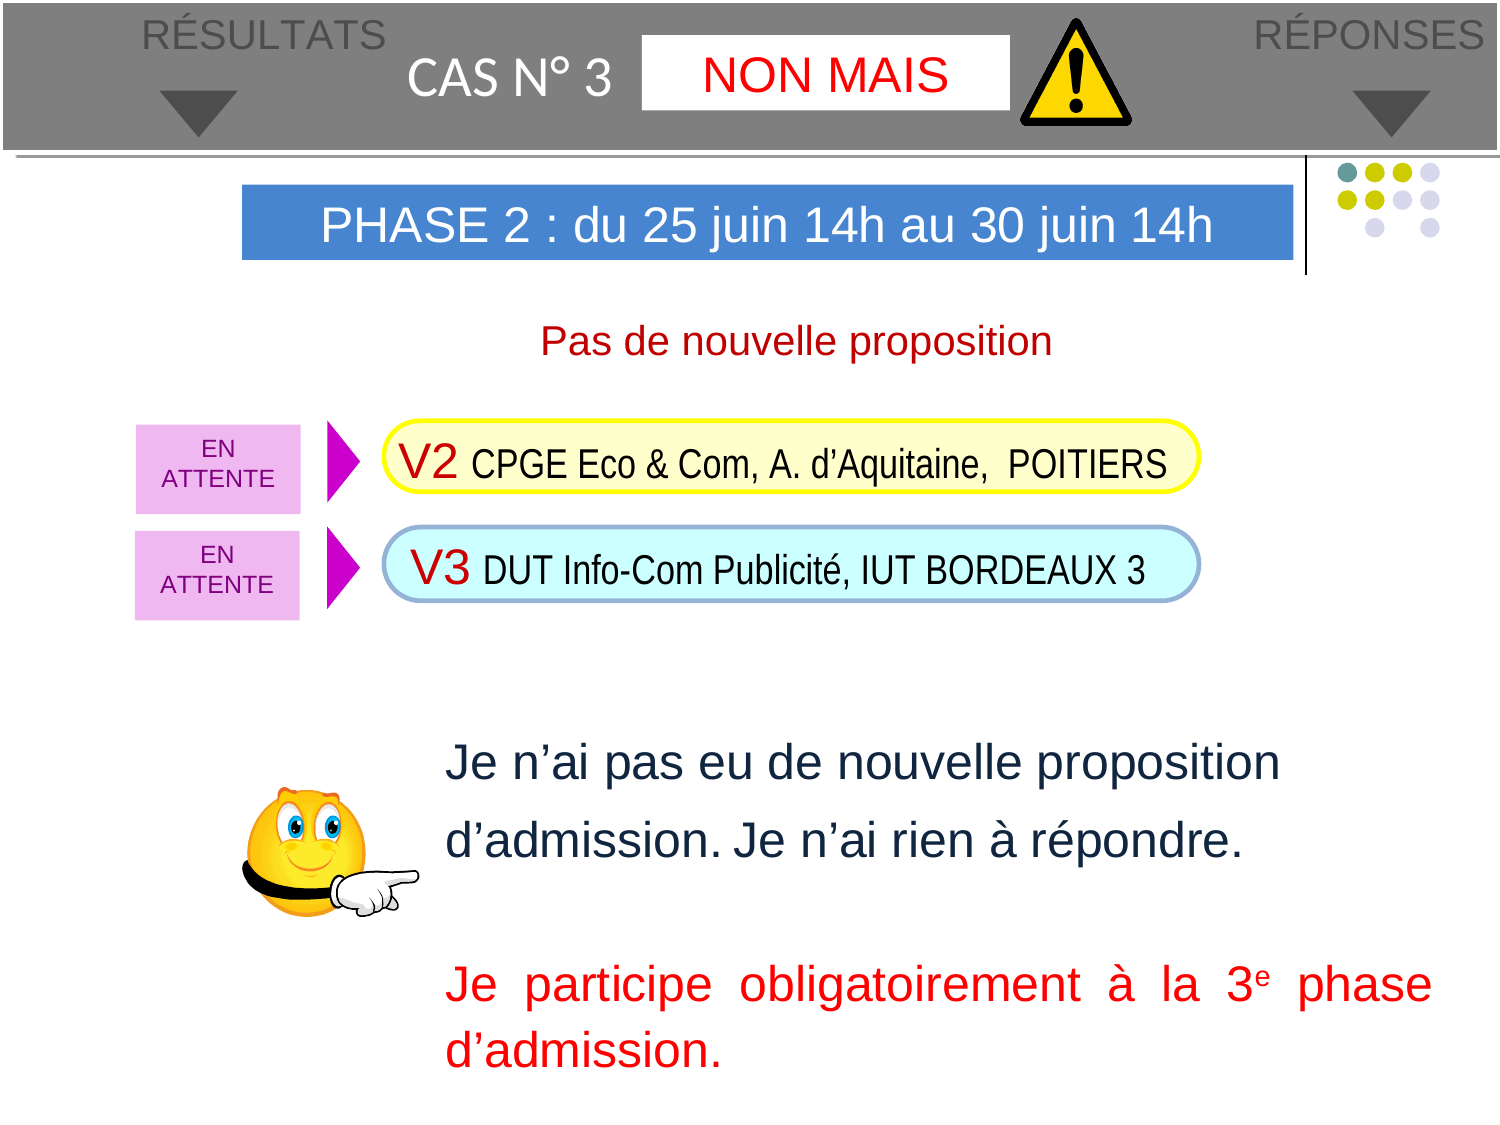

RÉSULTATS
RÉPONSES
CAS N° 3
NON MAIS
Etude de cas – non mais
PHASE 2 : du 25 juin 14h au 30 juin 14h
Pas de nouvelle proposition
EN ATTENTE
V2 CPGE Eco & Com, A. d’Aquitaine, POITIERS
EN ATTENTE
V3 DUT Info-Com Publicité, IUT BORDEAUX 3
Je n’ai pas eu de nouvelle proposition d’admission. Je n’ai rien à répondre.
Je participe obligatoirement à la 3e phase d’admission.